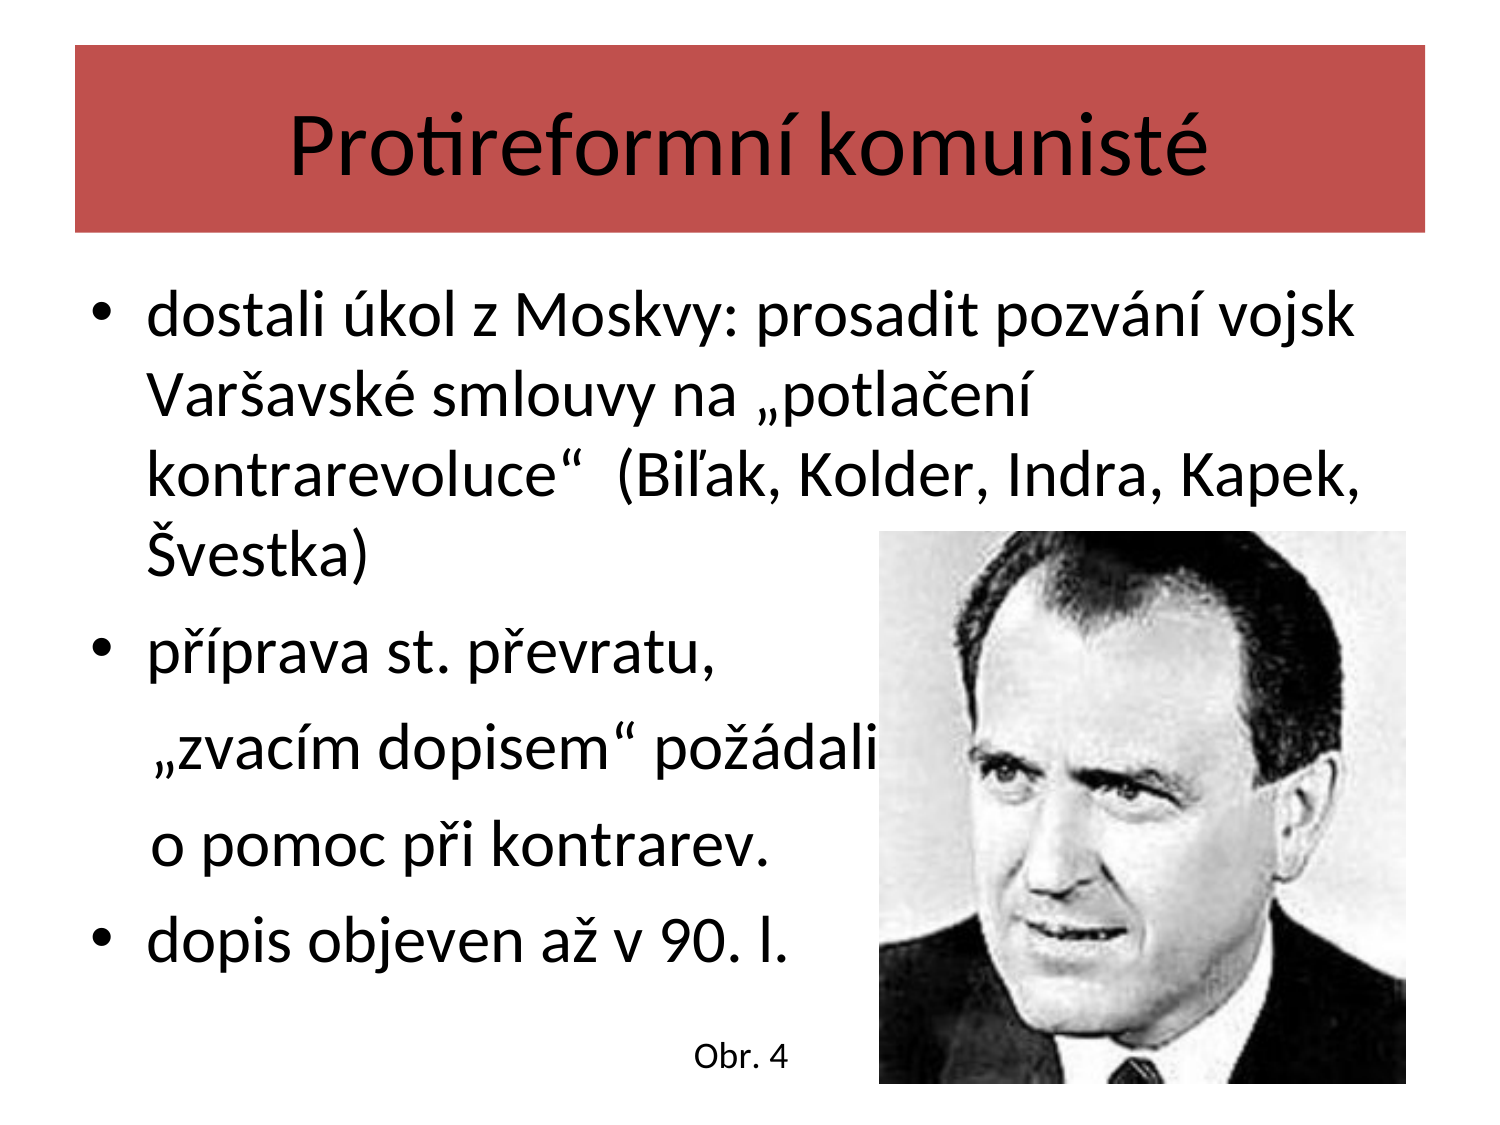

# Protireformní komunisté
dostali úkol z Moskvy: prosadit pozvání vojsk Varšavské smlouvy na „potlačení kontrarevoluce“ (Biľak, Kolder, Indra, Kapek, Švestka)
příprava st. převratu,
 „zvacím dopisem“ požádali
 o pomoc při kontrarev.
dopis objeven až v 90. l.
Obr. 4